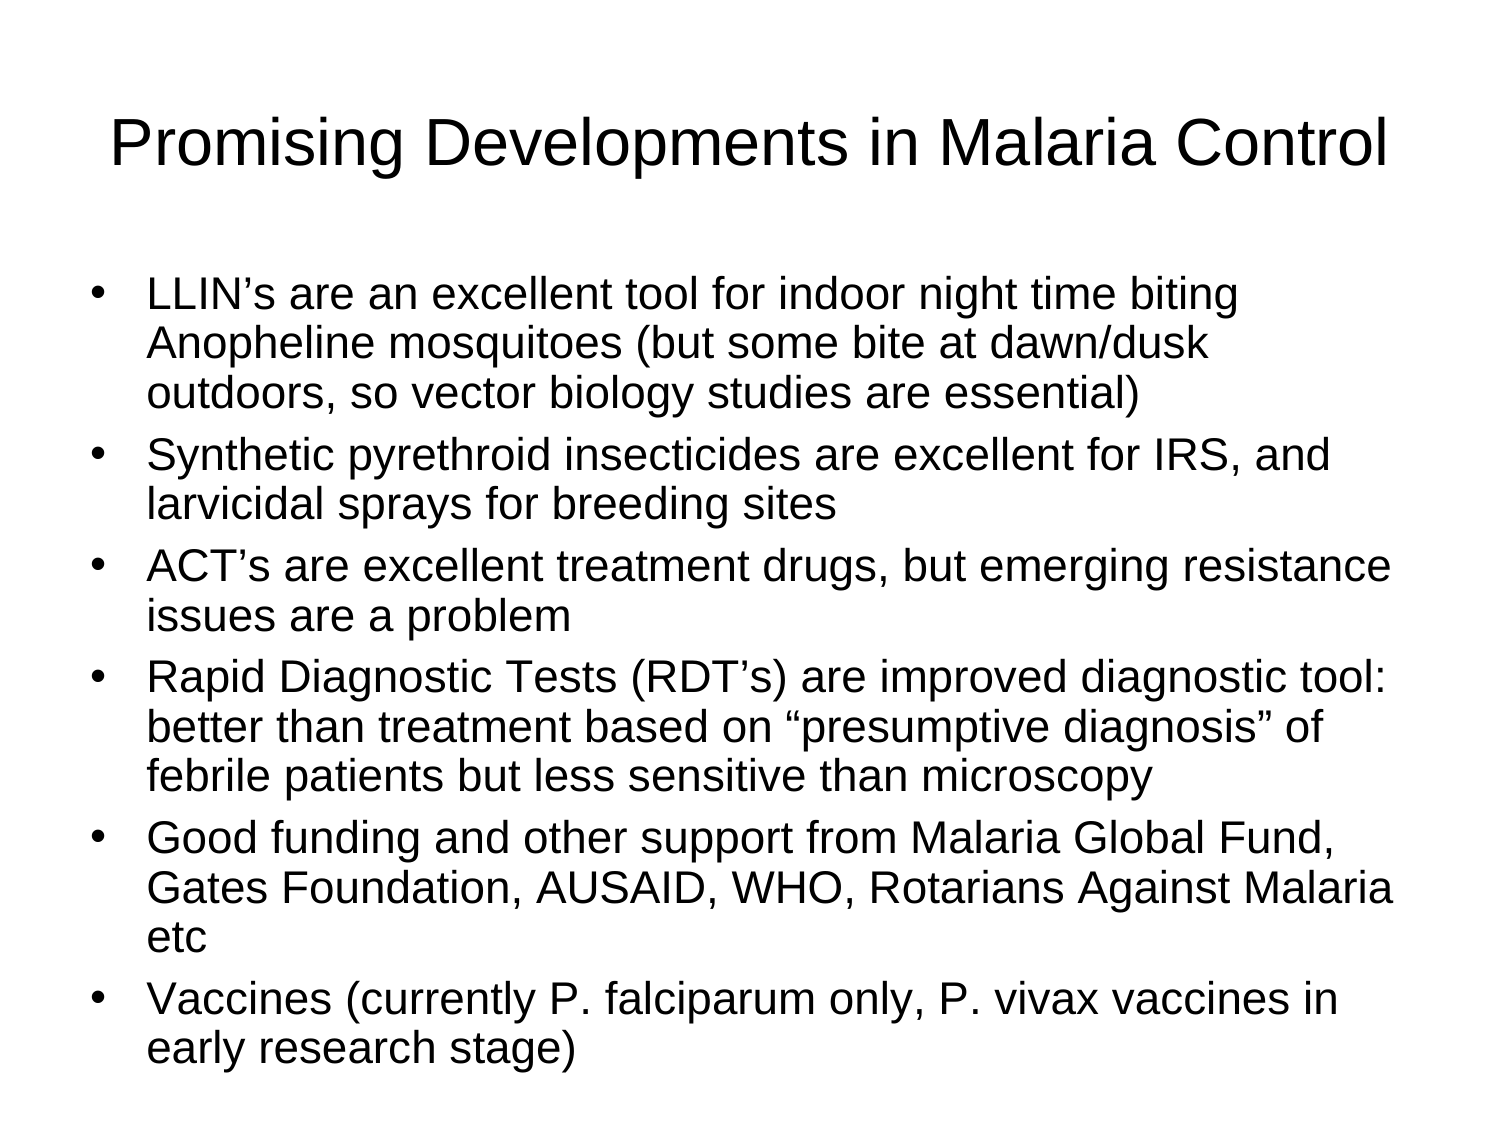

# Promising Developments in Malaria Control
LLIN’s are an excellent tool for indoor night time biting Anopheline mosquitoes (but some bite at dawn/dusk outdoors, so vector biology studies are essential)
Synthetic pyrethroid insecticides are excellent for IRS, and larvicidal sprays for breeding sites
ACT’s are excellent treatment drugs, but emerging resistance issues are a problem
Rapid Diagnostic Tests (RDT’s) are improved diagnostic tool: better than treatment based on “presumptive diagnosis” of febrile patients but less sensitive than microscopy
Good funding and other support from Malaria Global Fund, Gates Foundation, AUSAID, WHO, Rotarians Against Malaria etc
Vaccines (currently P. falciparum only, P. vivax vaccines in early research stage)